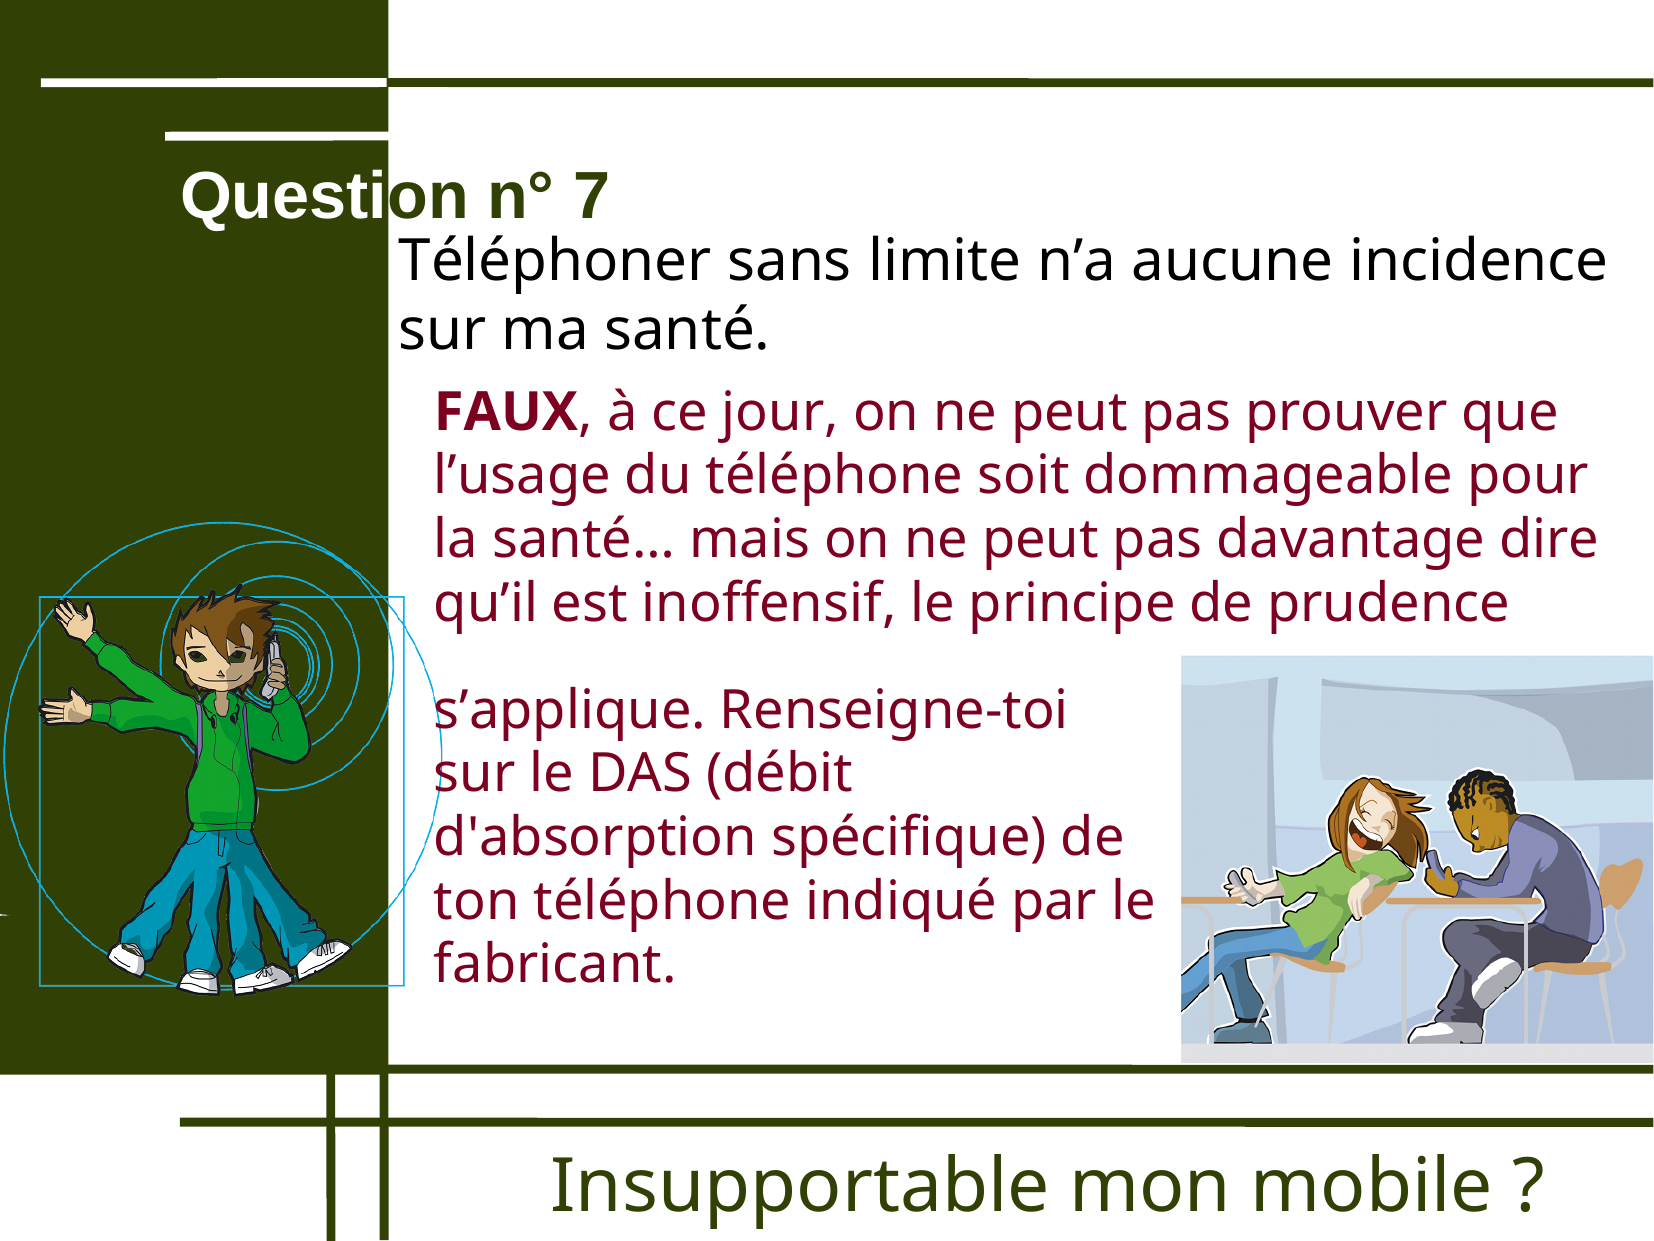

Question n° 7
Téléphoner sans limite n’a aucune incidence sur ma santé.
FAUX, à ce jour, on ne peut pas prouver que l’usage du téléphone soit dommageable pour la santé… mais on ne peut pas davantage dire qu’il est inoffensif, le principe de prudence
s’applique. Renseigne-toi sur le DAS (débit d'absorption spécifique) de ton téléphone indiqué par le fabricant.
Insupportable mon mobile ?